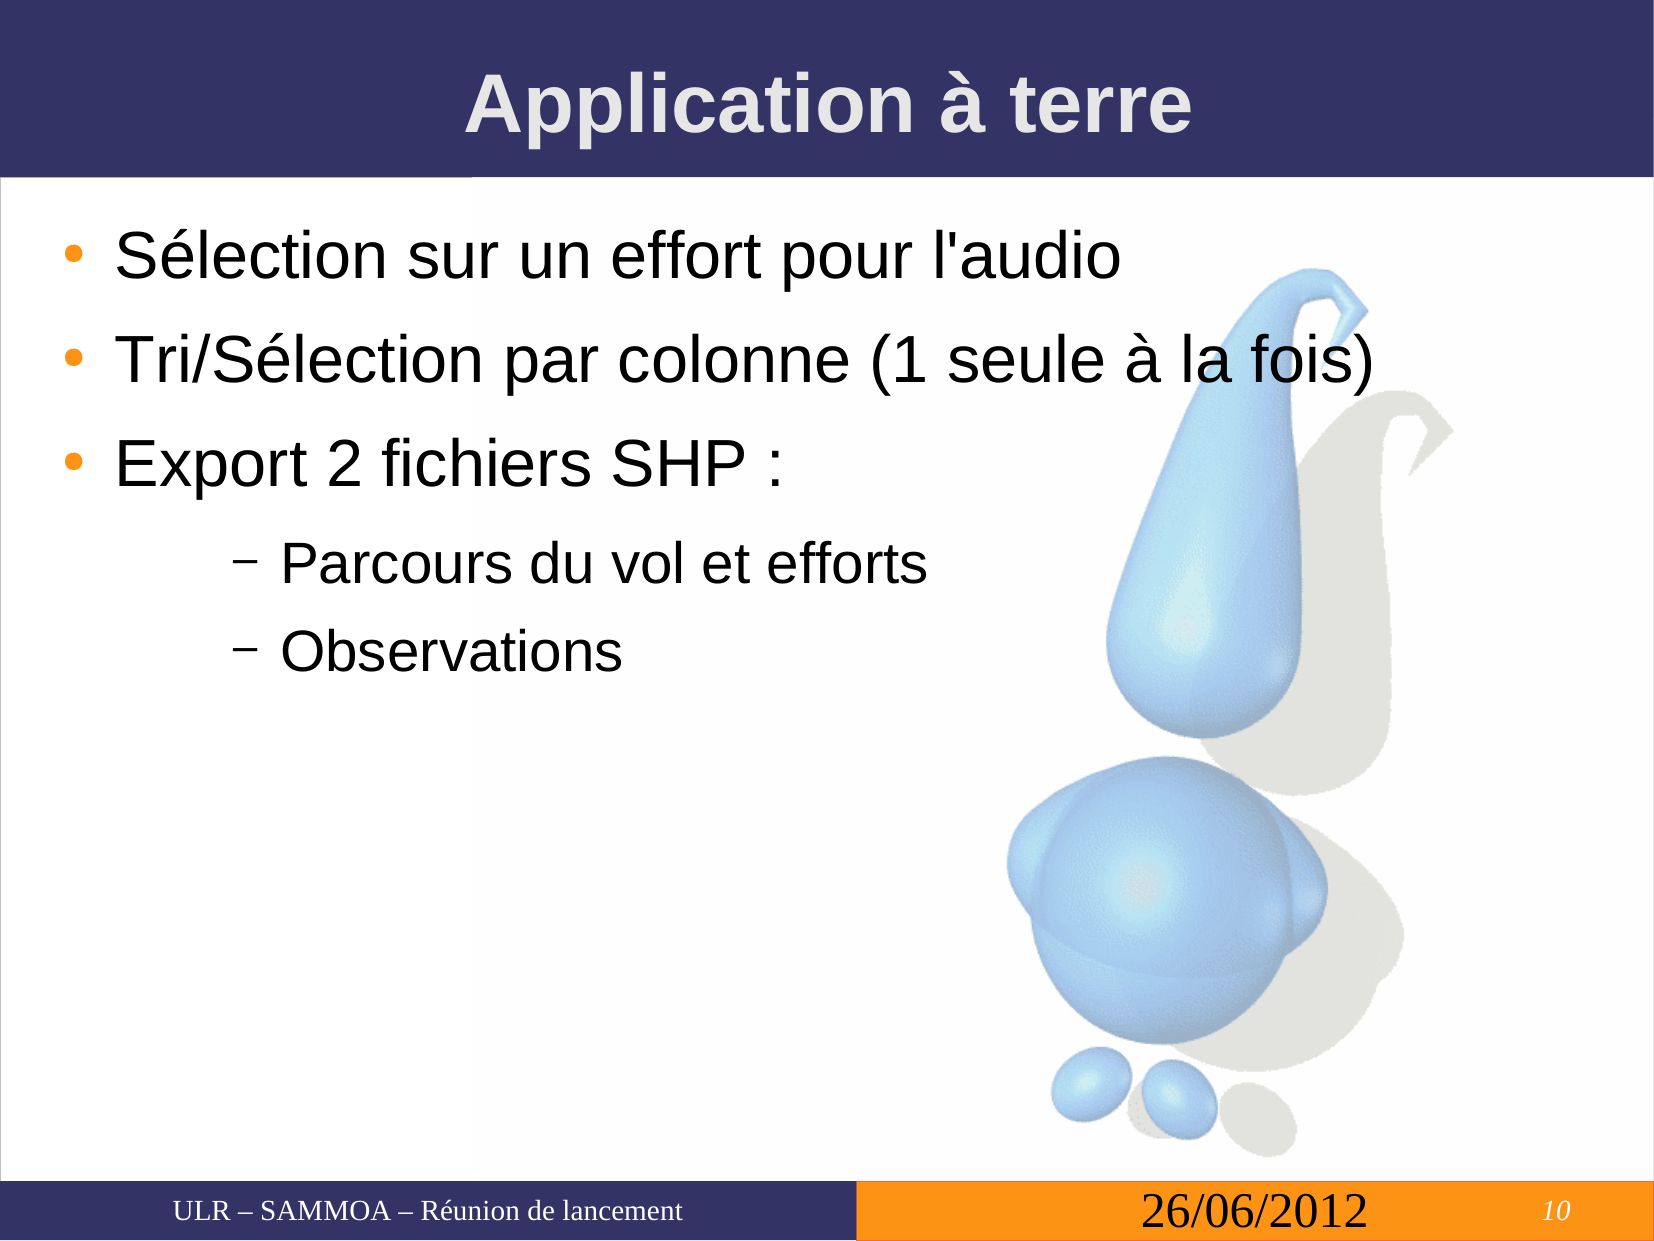

# Application à terre
Sélection sur un effort pour l'audio
Tri/Sélection par colonne (1 seule à la fois)
Export 2 fichiers SHP :
Parcours du vol et efforts
Observations
10